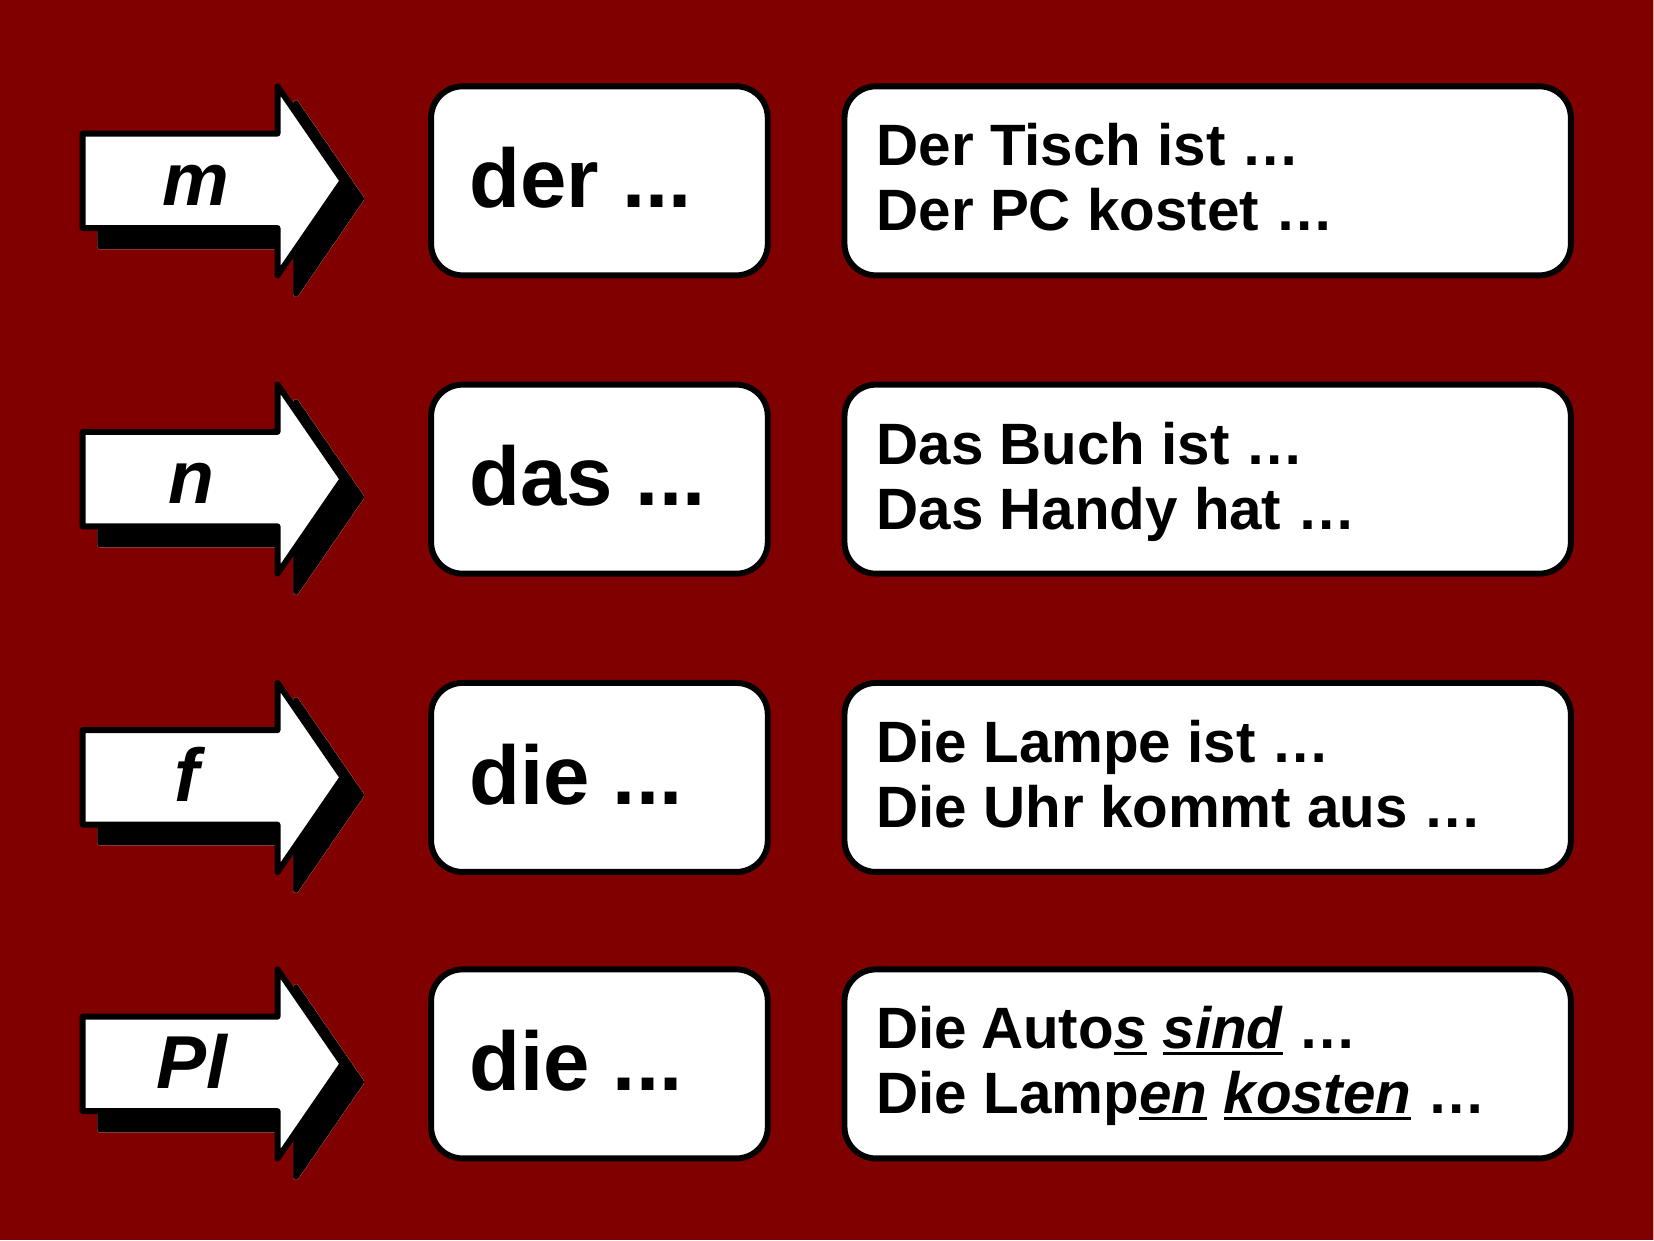

Der Tisch ist …
Der PC kostet …
der ...
m
Das Buch ist …
Das Handy hat …
das ...
n
Die Lampe ist …
Die Uhr kommt aus …
die ...
f
Die Autos sind …
Die Lampen kosten …
die ...
Pl